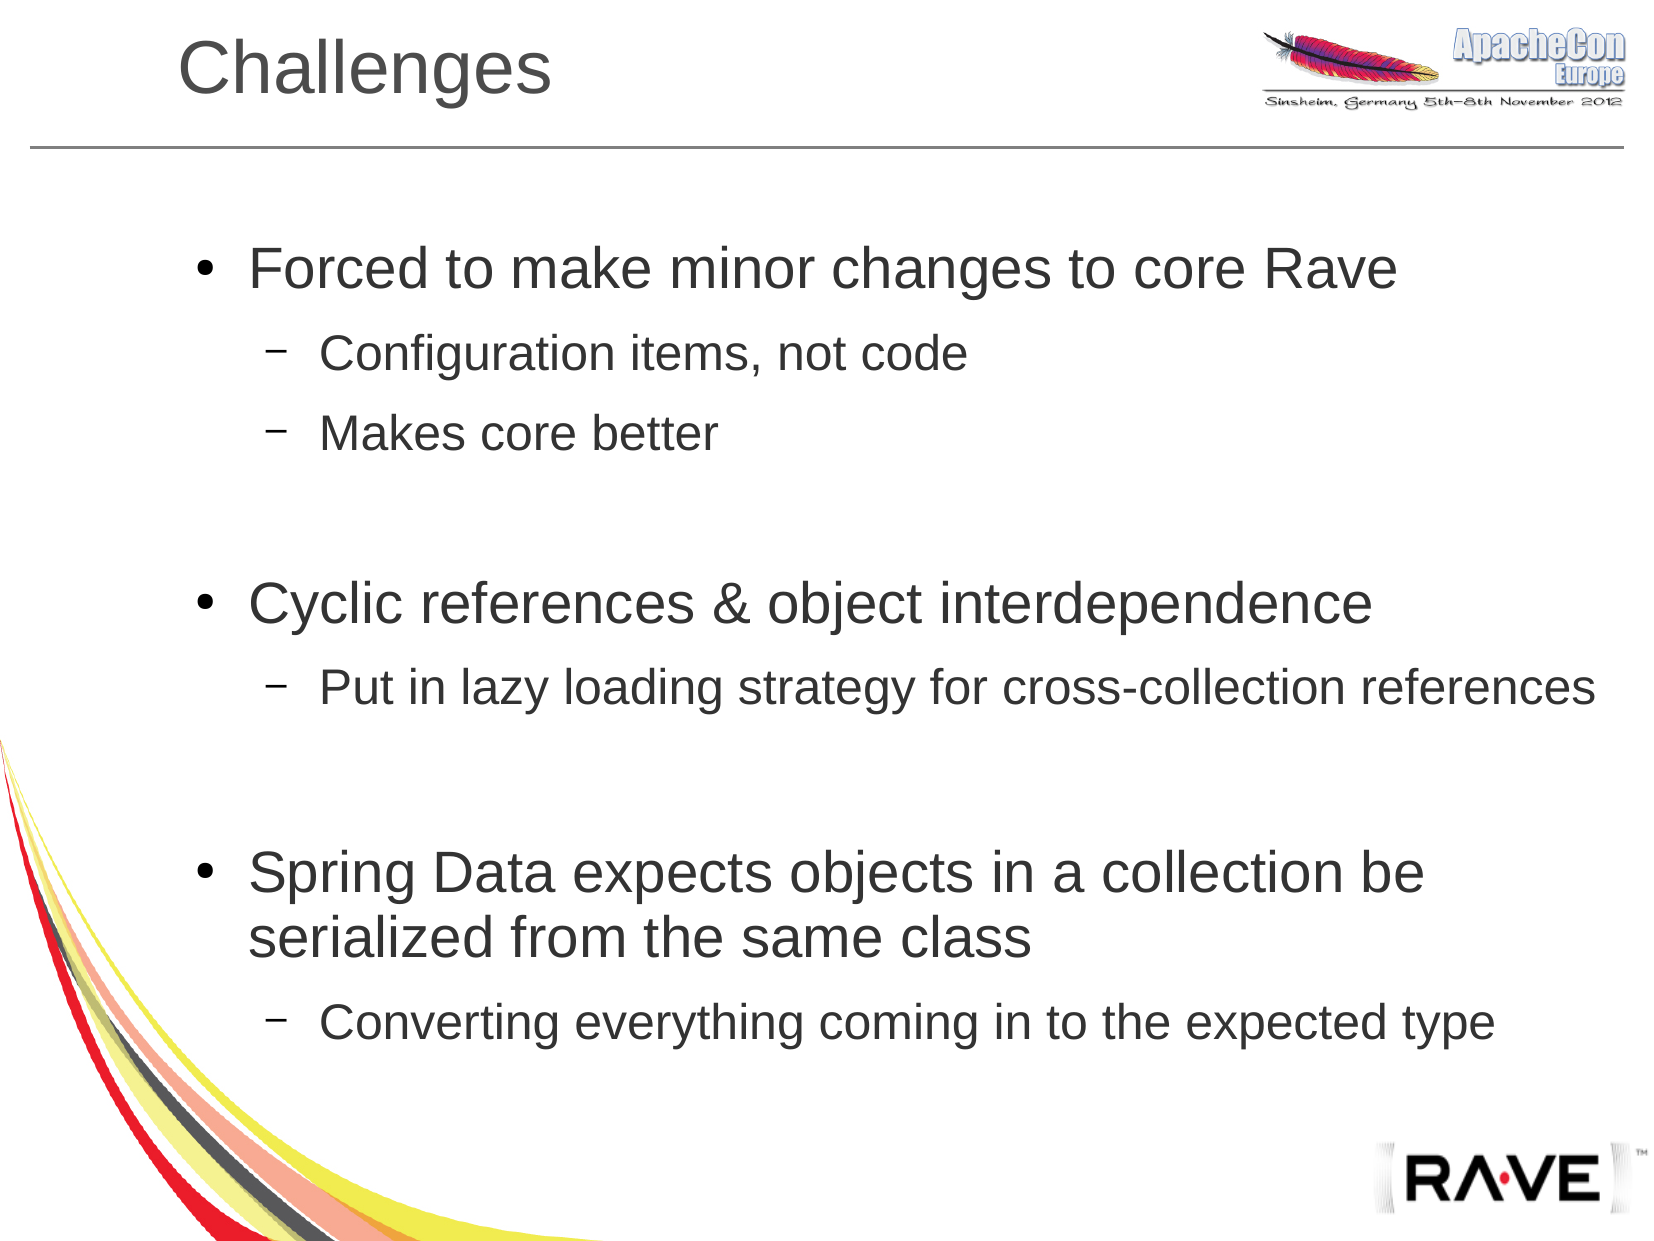

# Challenges
Forced to make minor changes to core Rave
Configuration items, not code
Makes core better
Cyclic references & object interdependence
Put in lazy loading strategy for cross-collection references
Spring Data expects objects in a collection be serialized from the same class
Converting everything coming in to the expected type